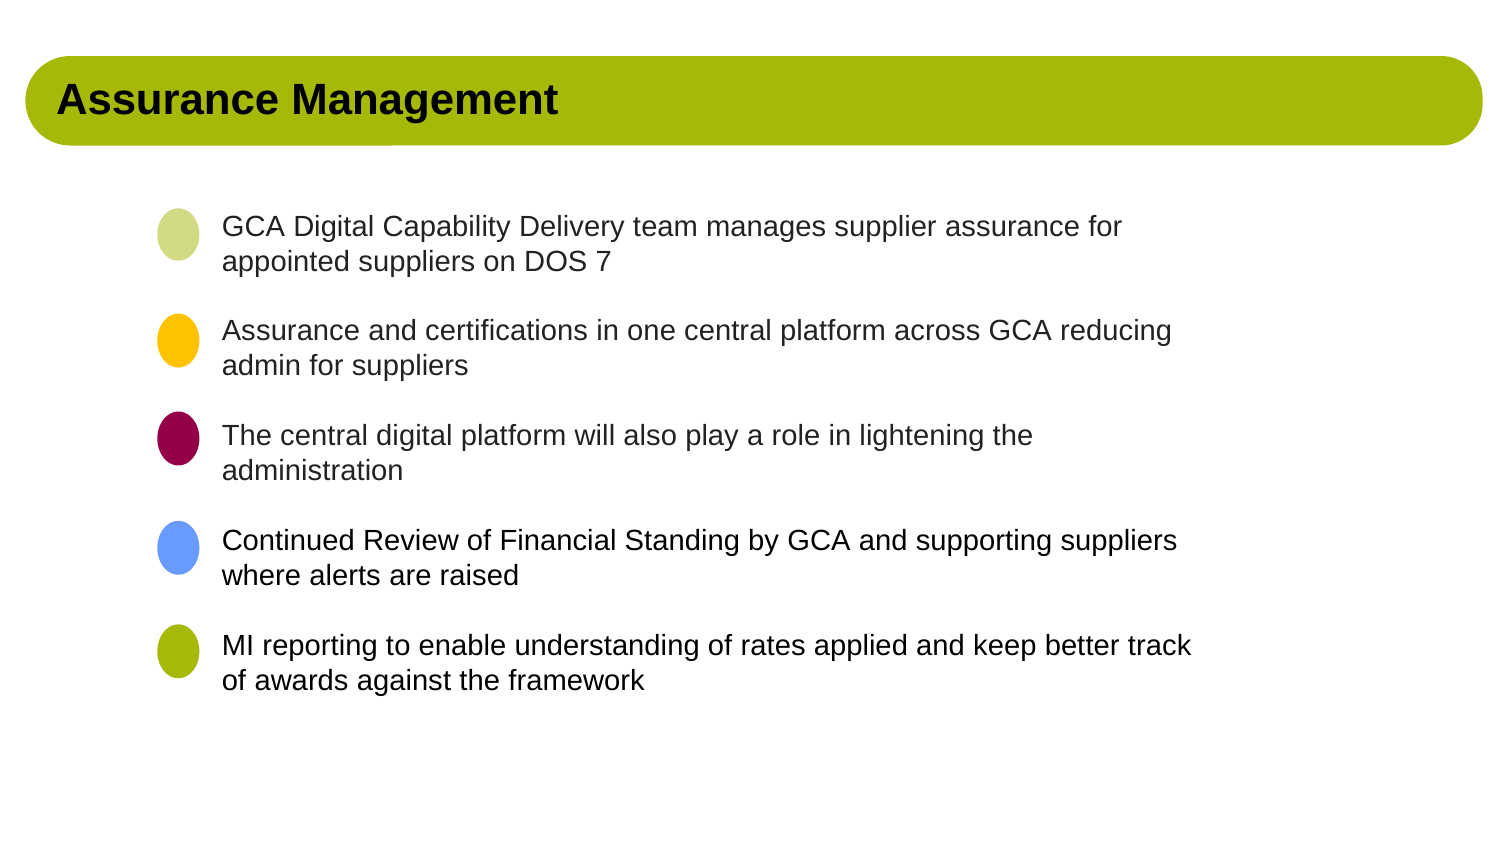

# Assurance Management
GCA Digital Capability Delivery team manages supplier assurance for appointed suppliers on DOS 7
Assurance and certifications in one central platform across GCA reducing admin for suppliers
The central digital platform will also play a role in lightening the administration
Continued Review of Financial Standing by GCA and supporting suppliers where alerts are raised
MI reporting to enable understanding of rates applied and keep better track of awards against the framework